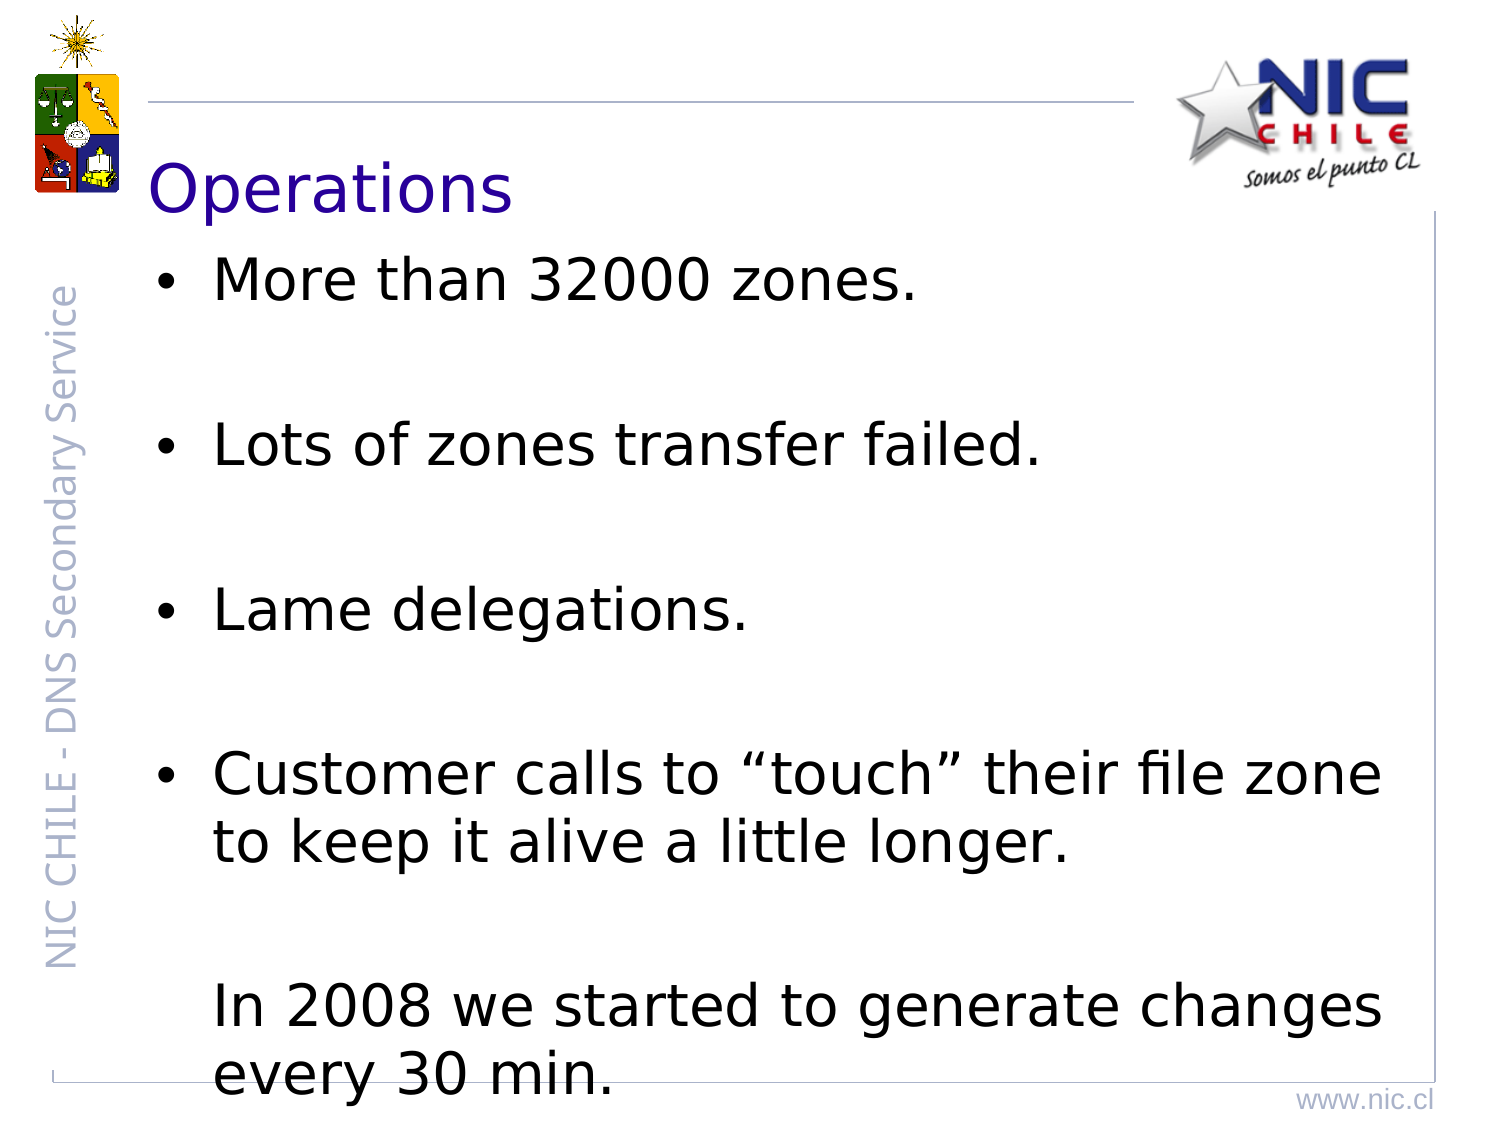

# Operations
More than 32000 zones.
Lots of zones transfer failed.
Lame delegations.
Customer calls to “touch” their file zone to keep it alive a little longer.
In 2008 we started to generate changes every 30 min.